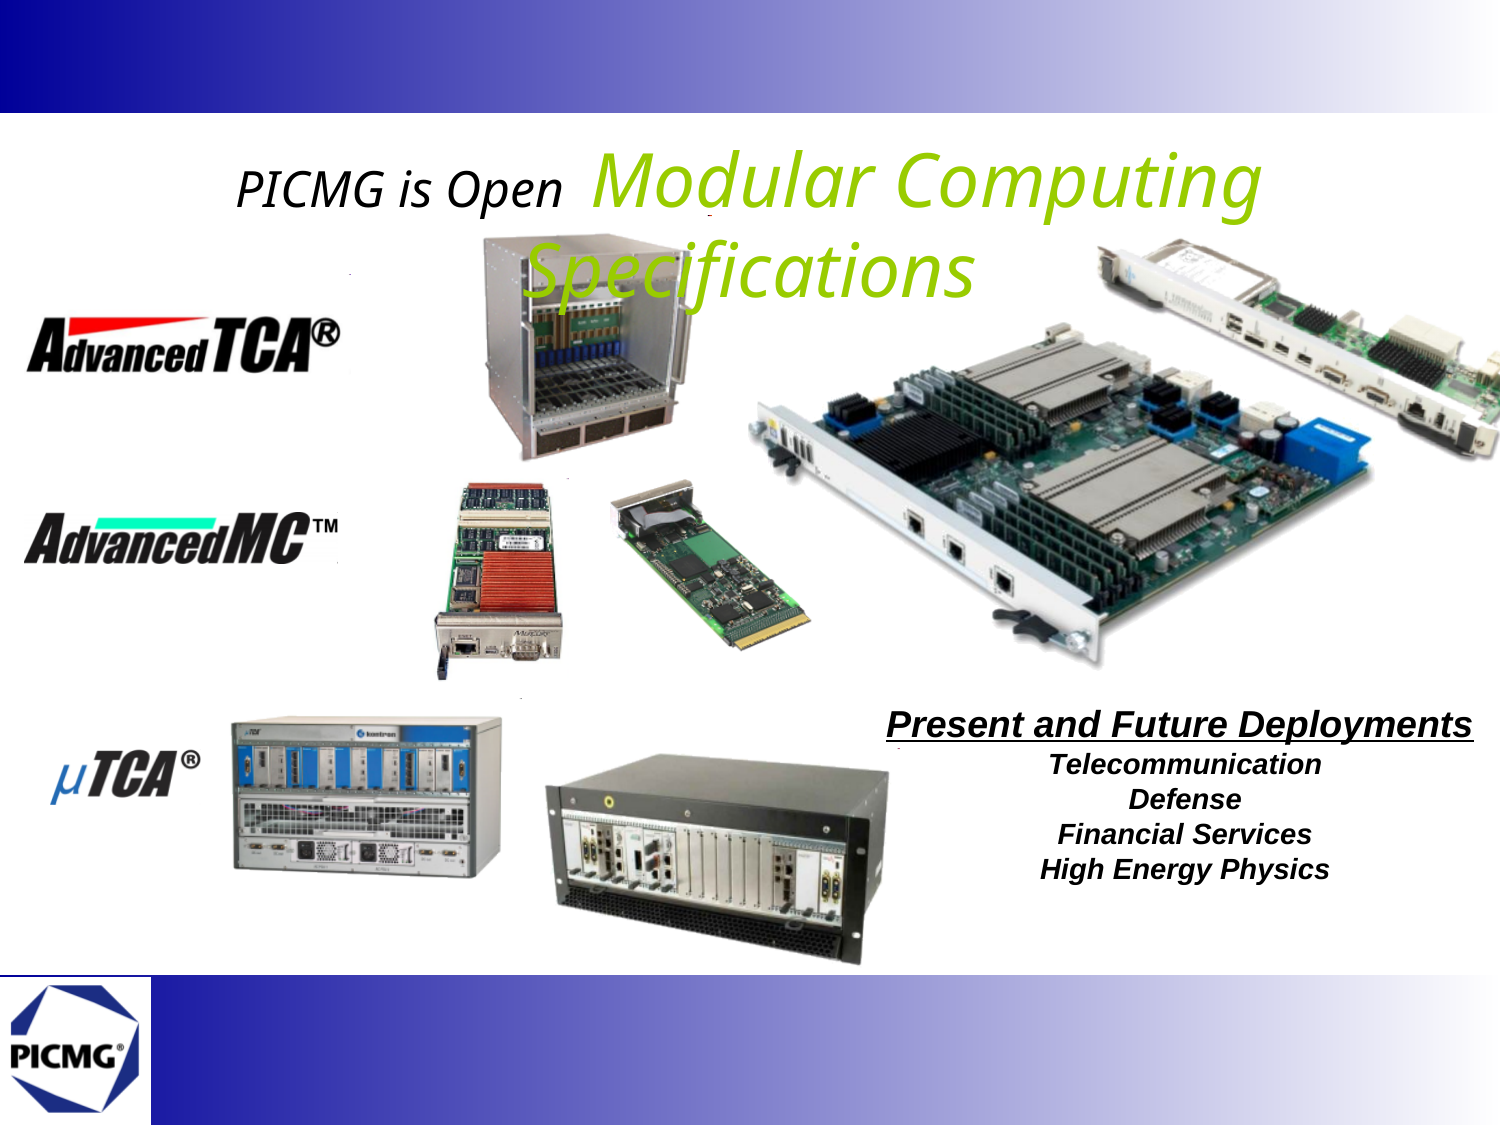

#
PICMG is Open Modular Computing Specifications
Present and Future Deployments
Telecommunication
Defense
Financial Services
High Energy Physics